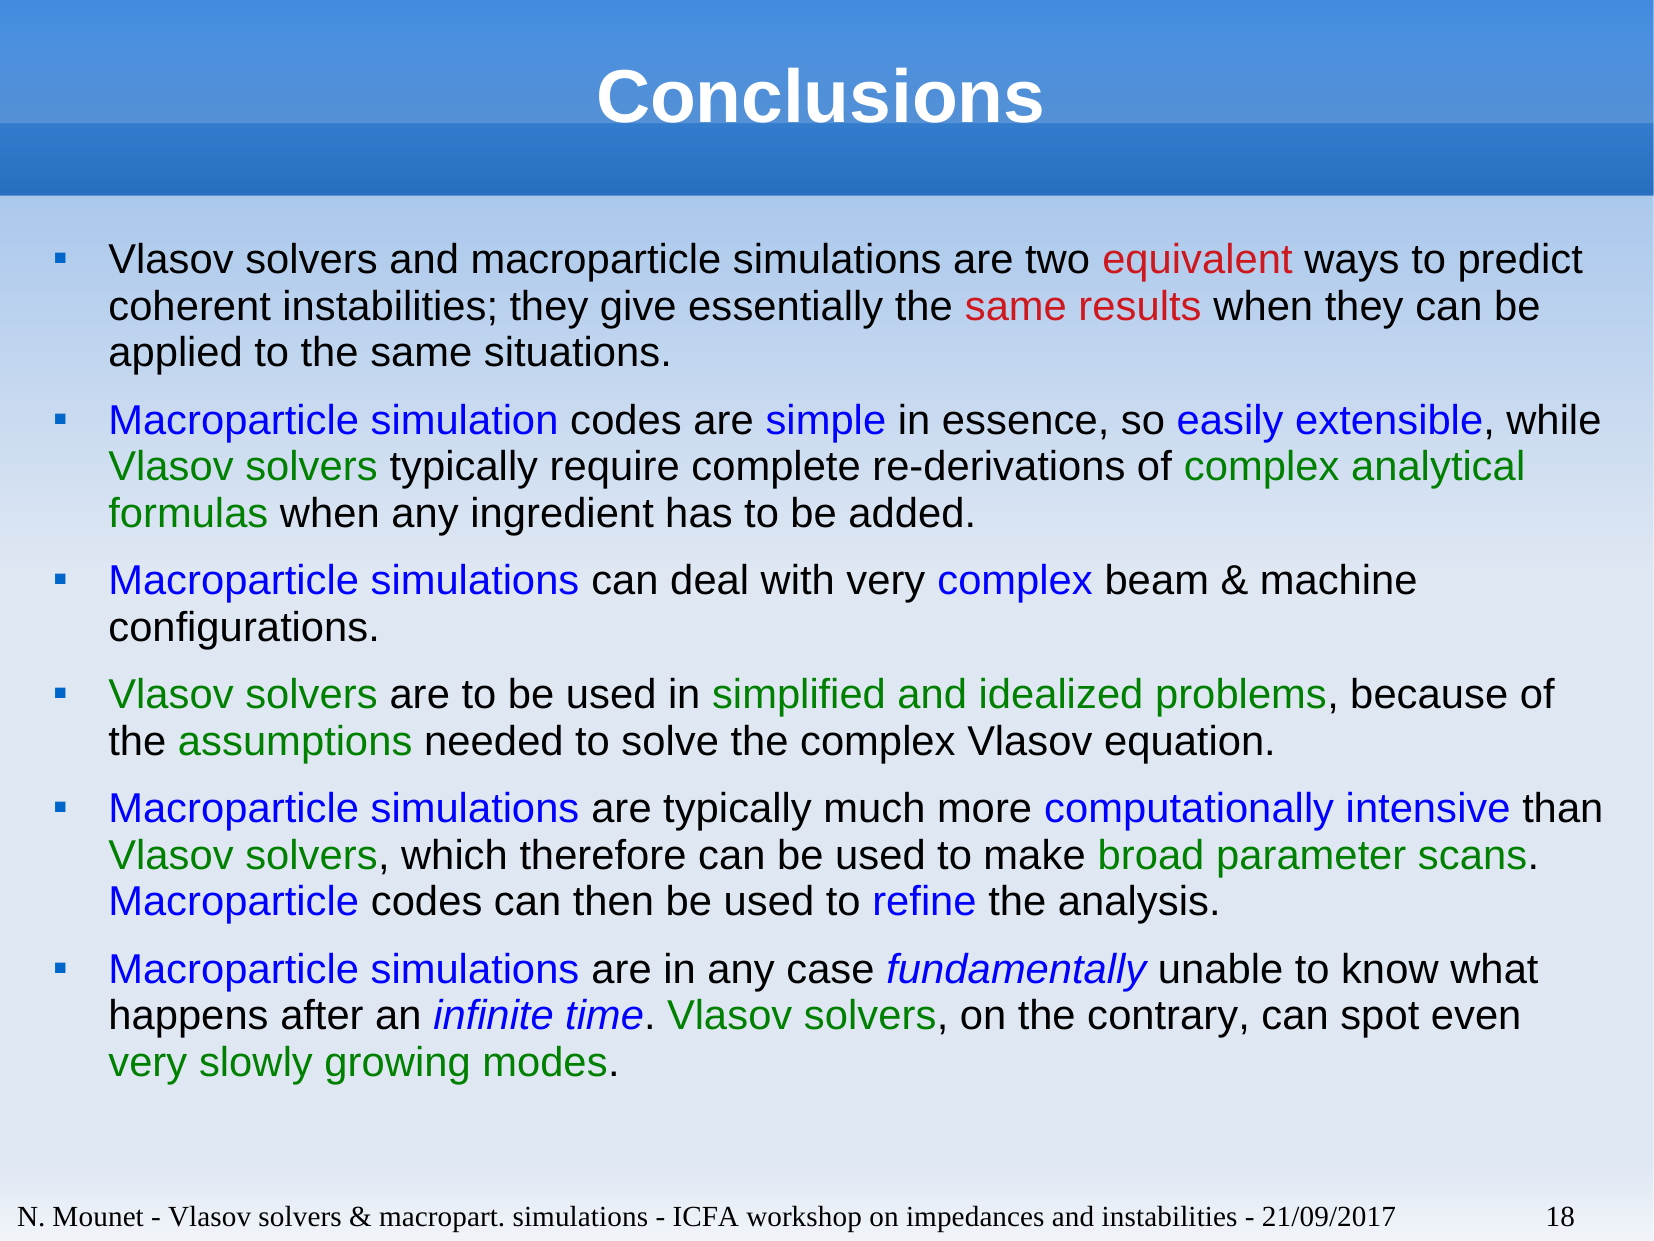

# Conclusions
Vlasov solvers and macroparticle simulations are two equivalent ways to predict coherent instabilities; they give essentially the same results when they can be applied to the same situations.
Macroparticle simulation codes are simple in essence, so easily extensible, while Vlasov solvers typically require complete re-derivations of complex analytical formulas when any ingredient has to be added.
Macroparticle simulations can deal with very complex beam & machine configurations.
Vlasov solvers are to be used in simplified and idealized problems, because of the assumptions needed to solve the complex Vlasov equation.
Macroparticle simulations are typically much more computationally intensive than Vlasov solvers, which therefore can be used to make broad parameter scans. Macroparticle codes can then be used to refine the analysis.
Macroparticle simulations are in any case fundamentally unable to know what happens after an infinite time. Vlasov solvers, on the contrary, can spot even very slowly growing modes.
N. Mounet - Vlasov solvers & macropart. simulations - ICFA workshop on impedances and instabilities - 21/09/2017
18